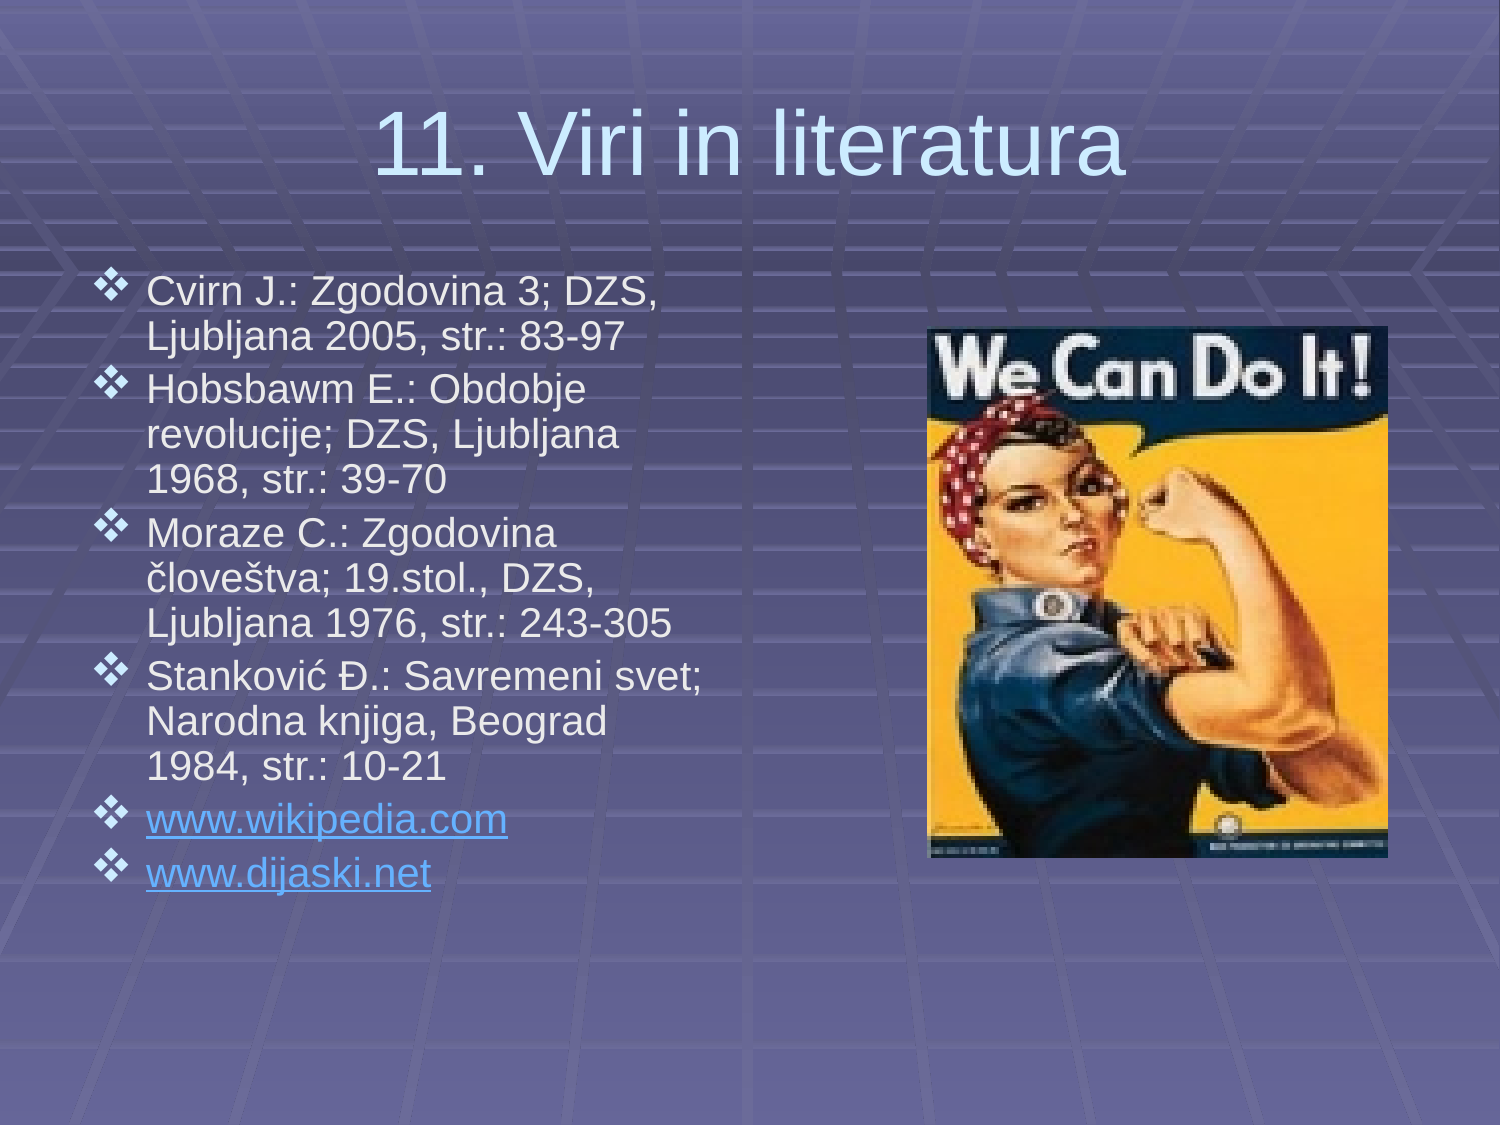

# 11. Viri in literatura
Cvirn J.: Zgodovina 3; DZS, Ljubljana 2005, str.: 83-97
Hobsbawm E.: Obdobje revolucije; DZS, Ljubljana 1968, str.: 39-70
Moraze C.: Zgodovina človeštva; 19.stol., DZS, Ljubljana 1976, str.: 243-305
Stanković Đ.: Savremeni svet; Narodna knjiga, Beograd 1984, str.: 10-21
www.wikipedia.com
www.dijaski.net